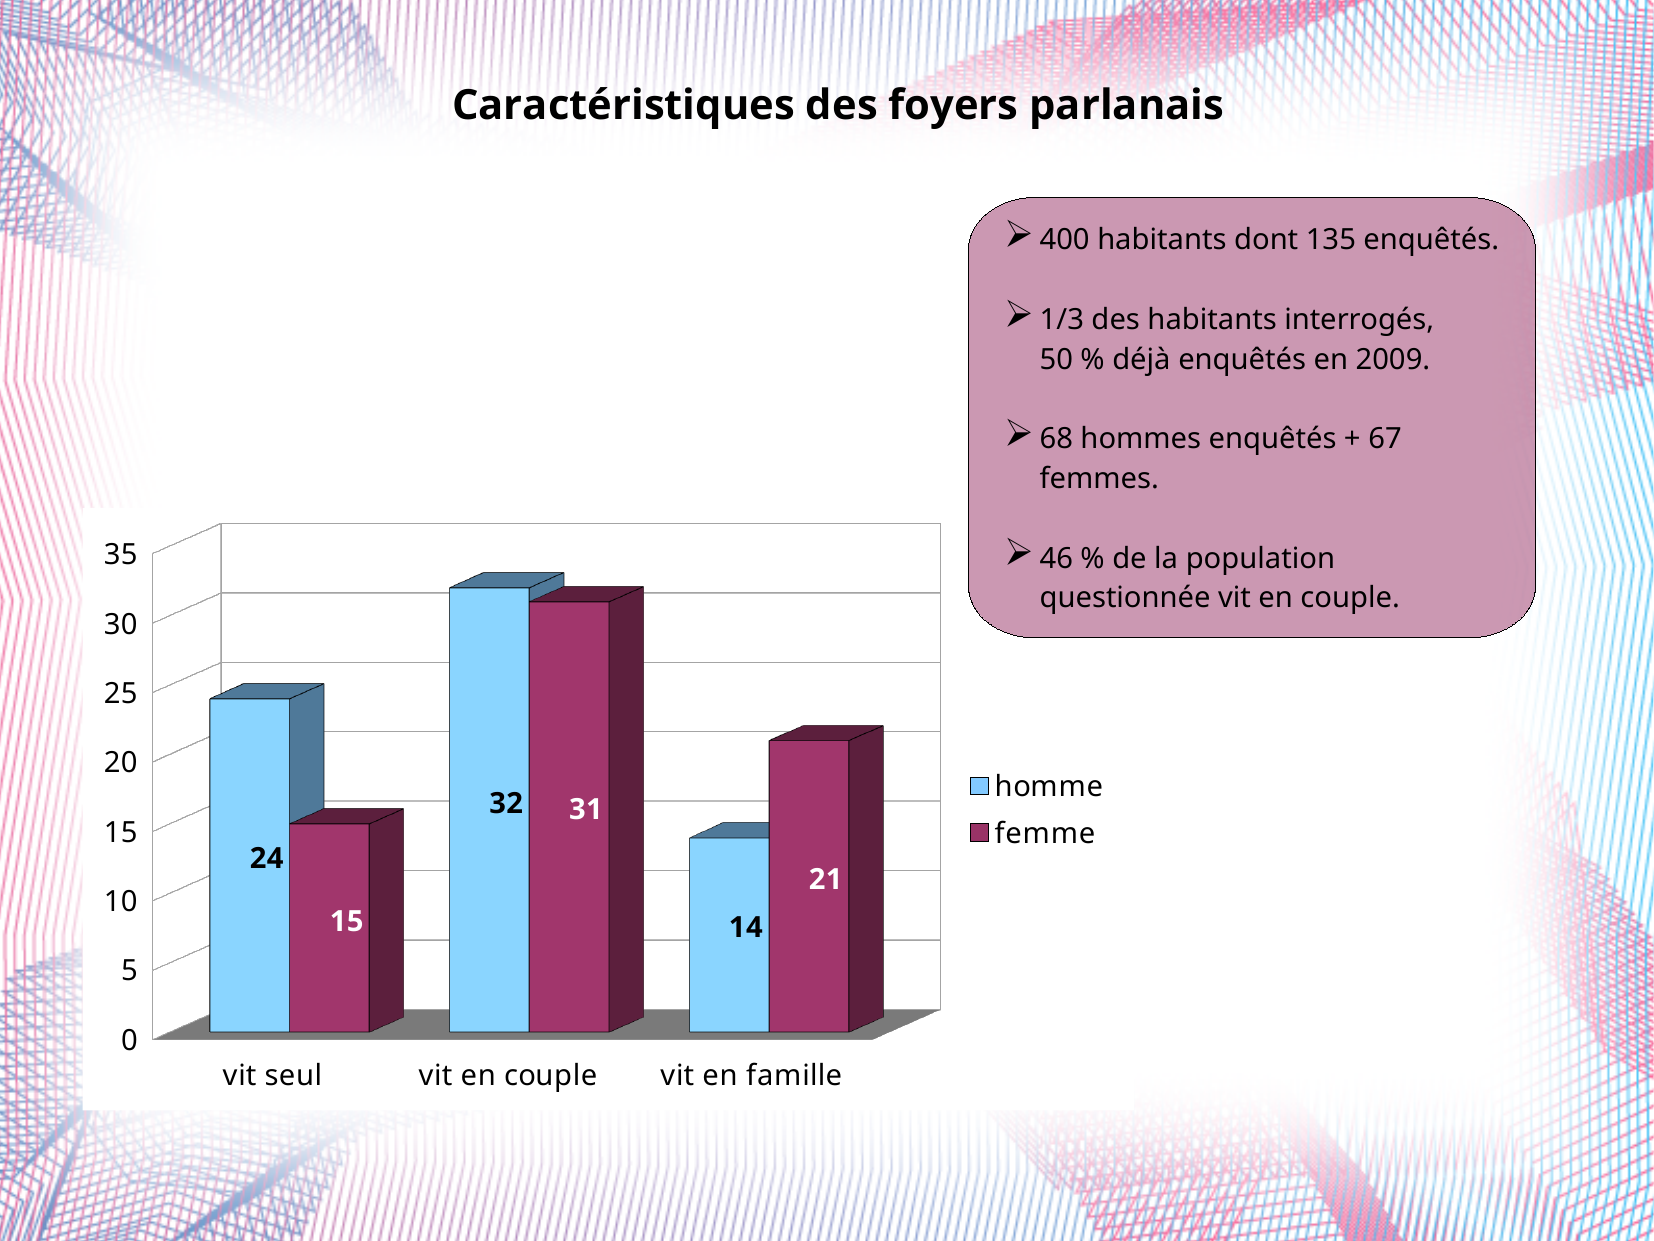

# Caractéristiques des foyers parlanais
400 habitants dont 135 enquêtés.
1/3 des habitants interrogés, 50 % déjà enquêtés en 2009.
68 hommes enquêtés + 67 femmes.
46 % de la population questionnée vit en couple.
[unsupported chart]